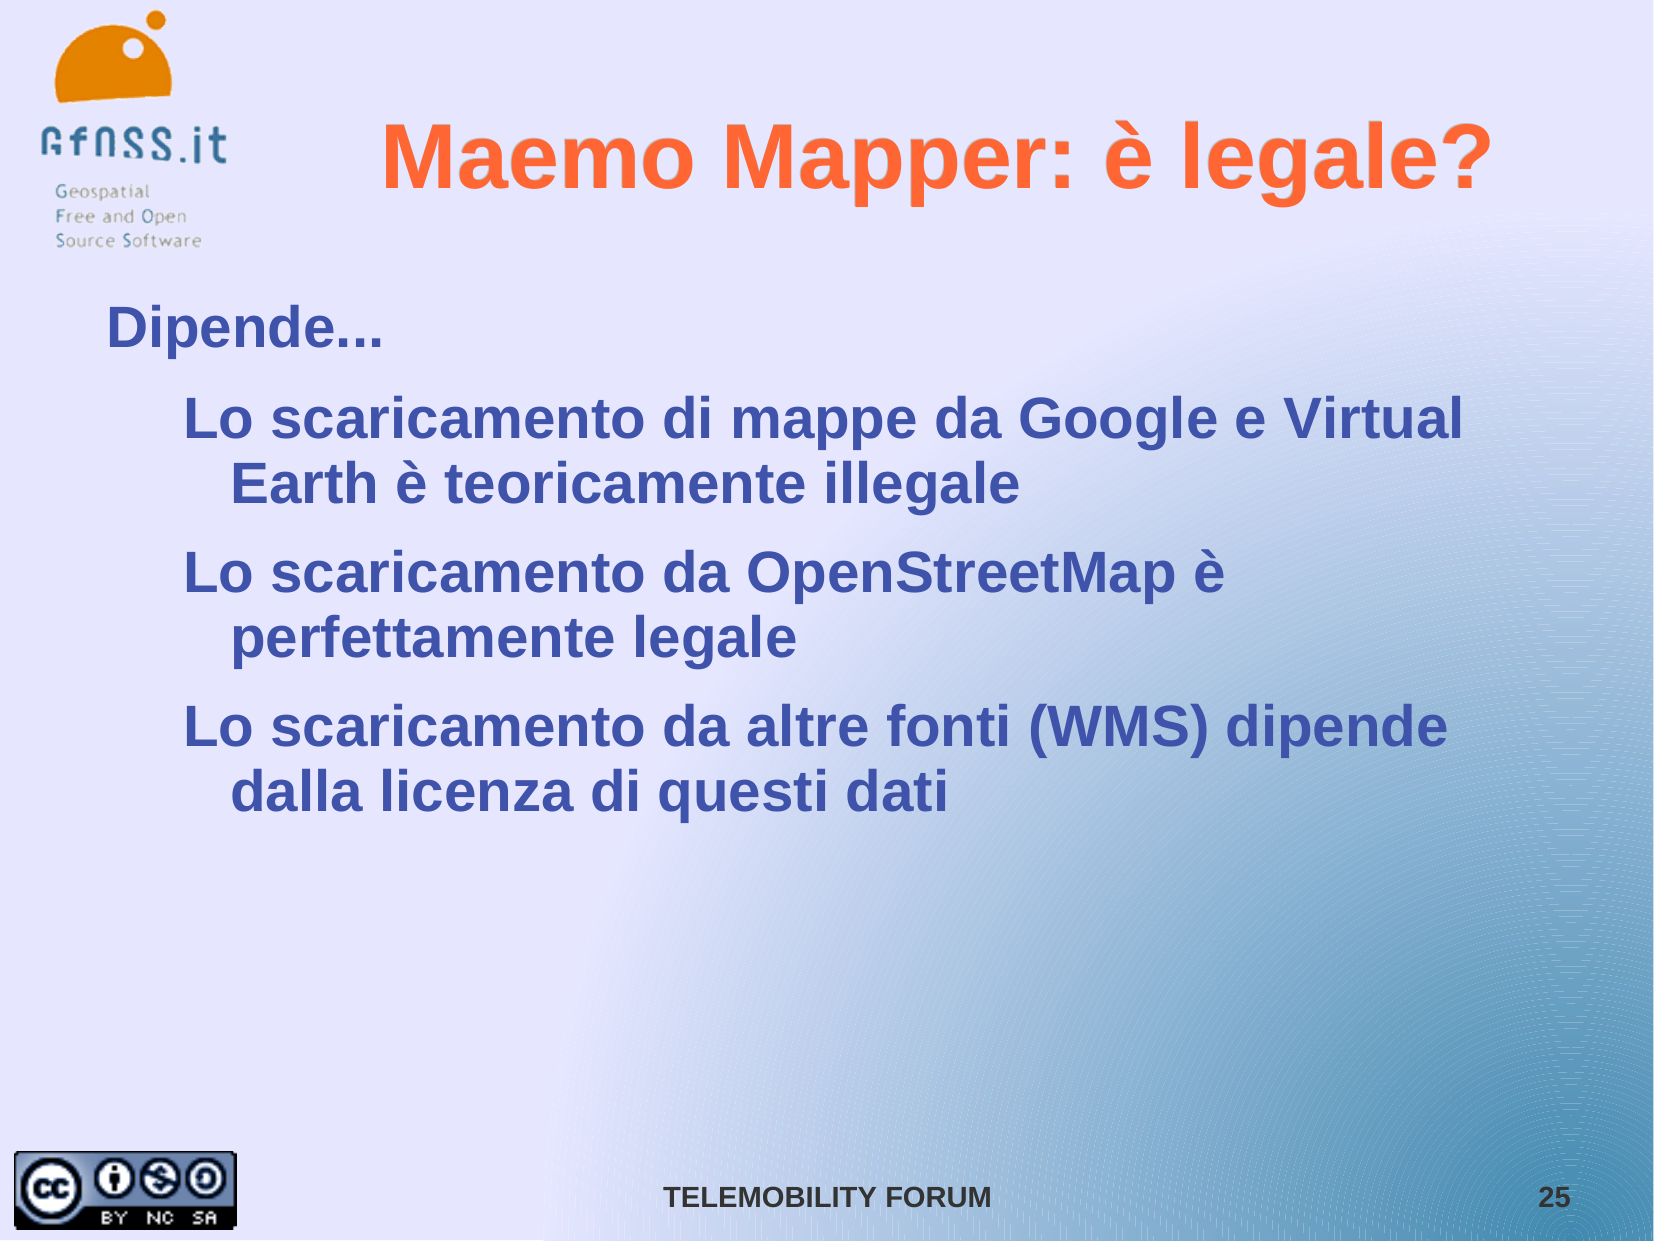

# Maemo Mapper: è legale?
Dipende...
Lo scaricamento di mappe da Google e Virtual Earth è teoricamente illegale
Lo scaricamento da OpenStreetMap è perfettamente legale
Lo scaricamento da altre fonti (WMS) dipende dalla licenza di questi dati
INSERIRE NOME EVENTO
25